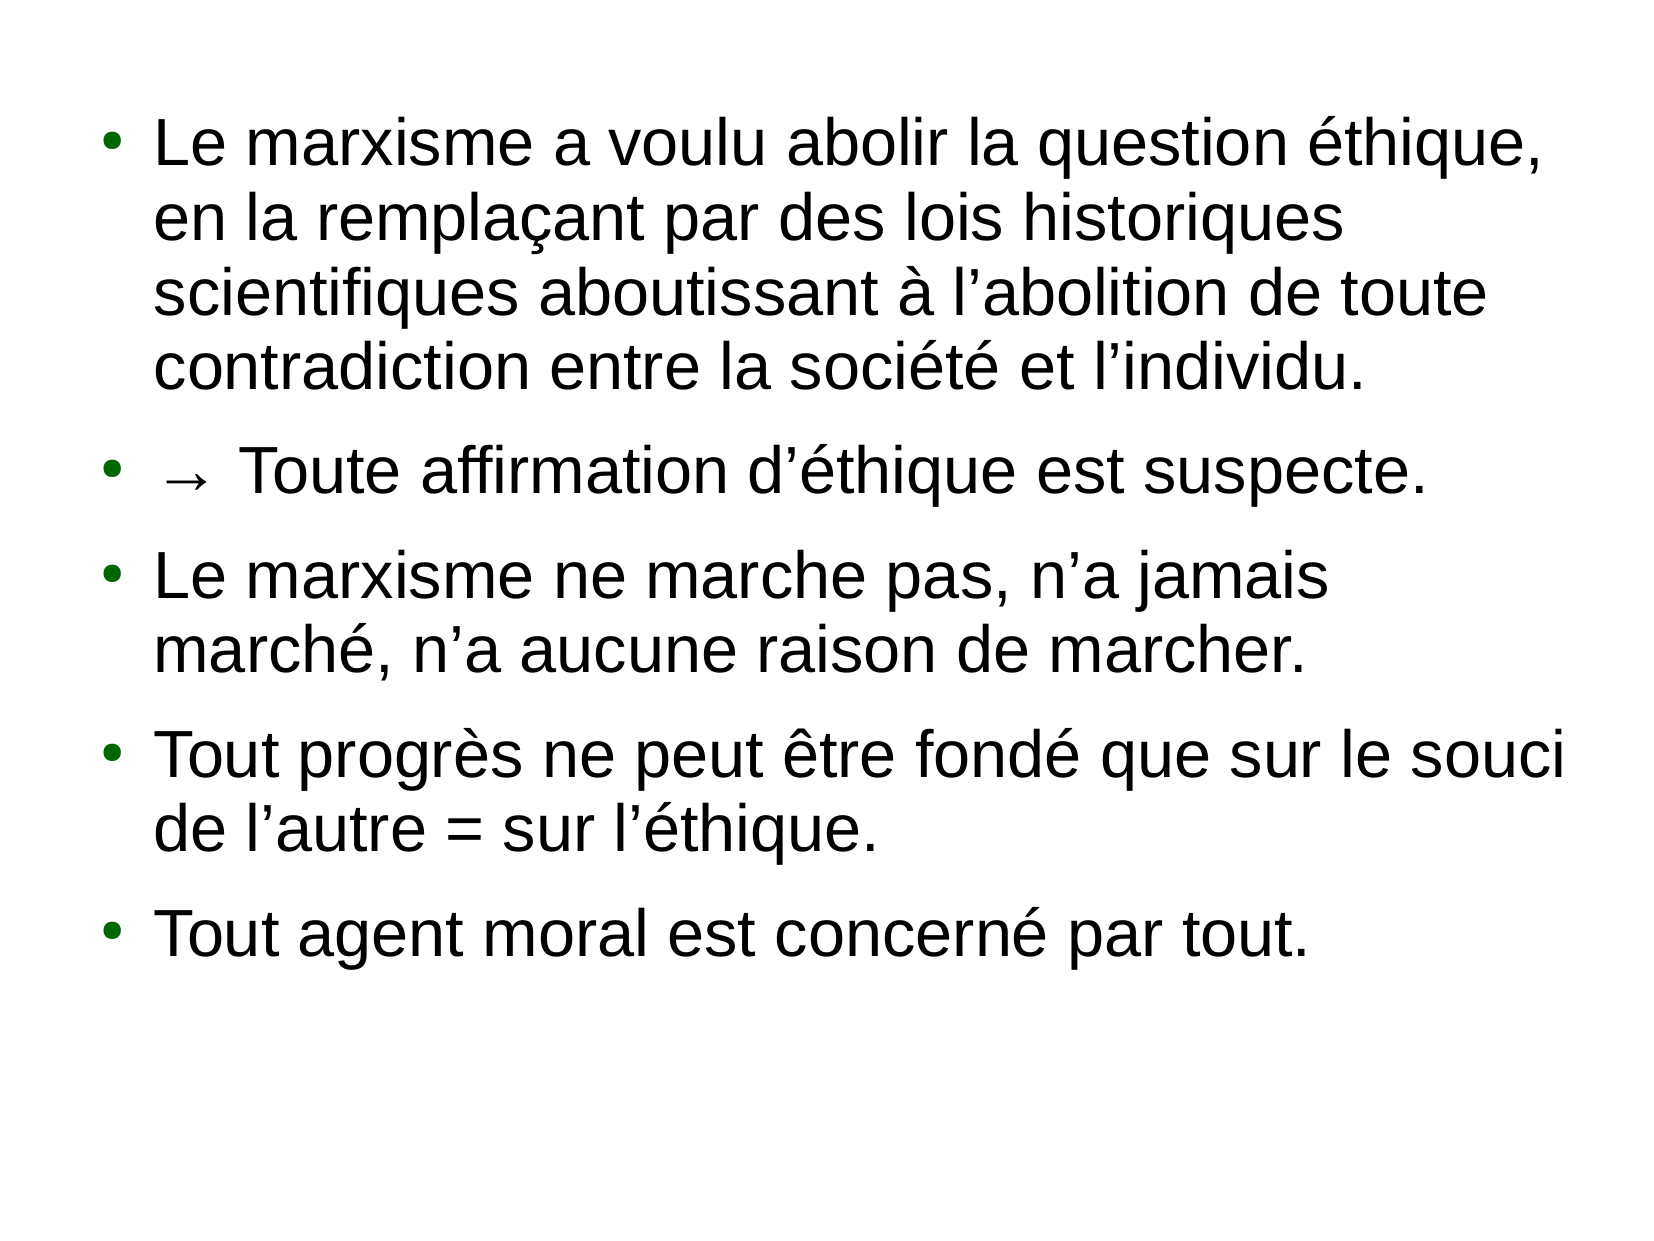

# Le marxisme a voulu abolir la question éthique, en la remplaçant par des lois historiques scientifiques aboutissant à l’abolition de toute contradiction entre la société et l’individu.
→ Toute affirmation d’éthique est suspecte.
Le marxisme ne marche pas, n’a jamais marché, n’a aucune raison de marcher.
Tout progrès ne peut être fondé que sur le souci de l’autre = sur l’éthique.
Tout agent moral est concerné par tout.